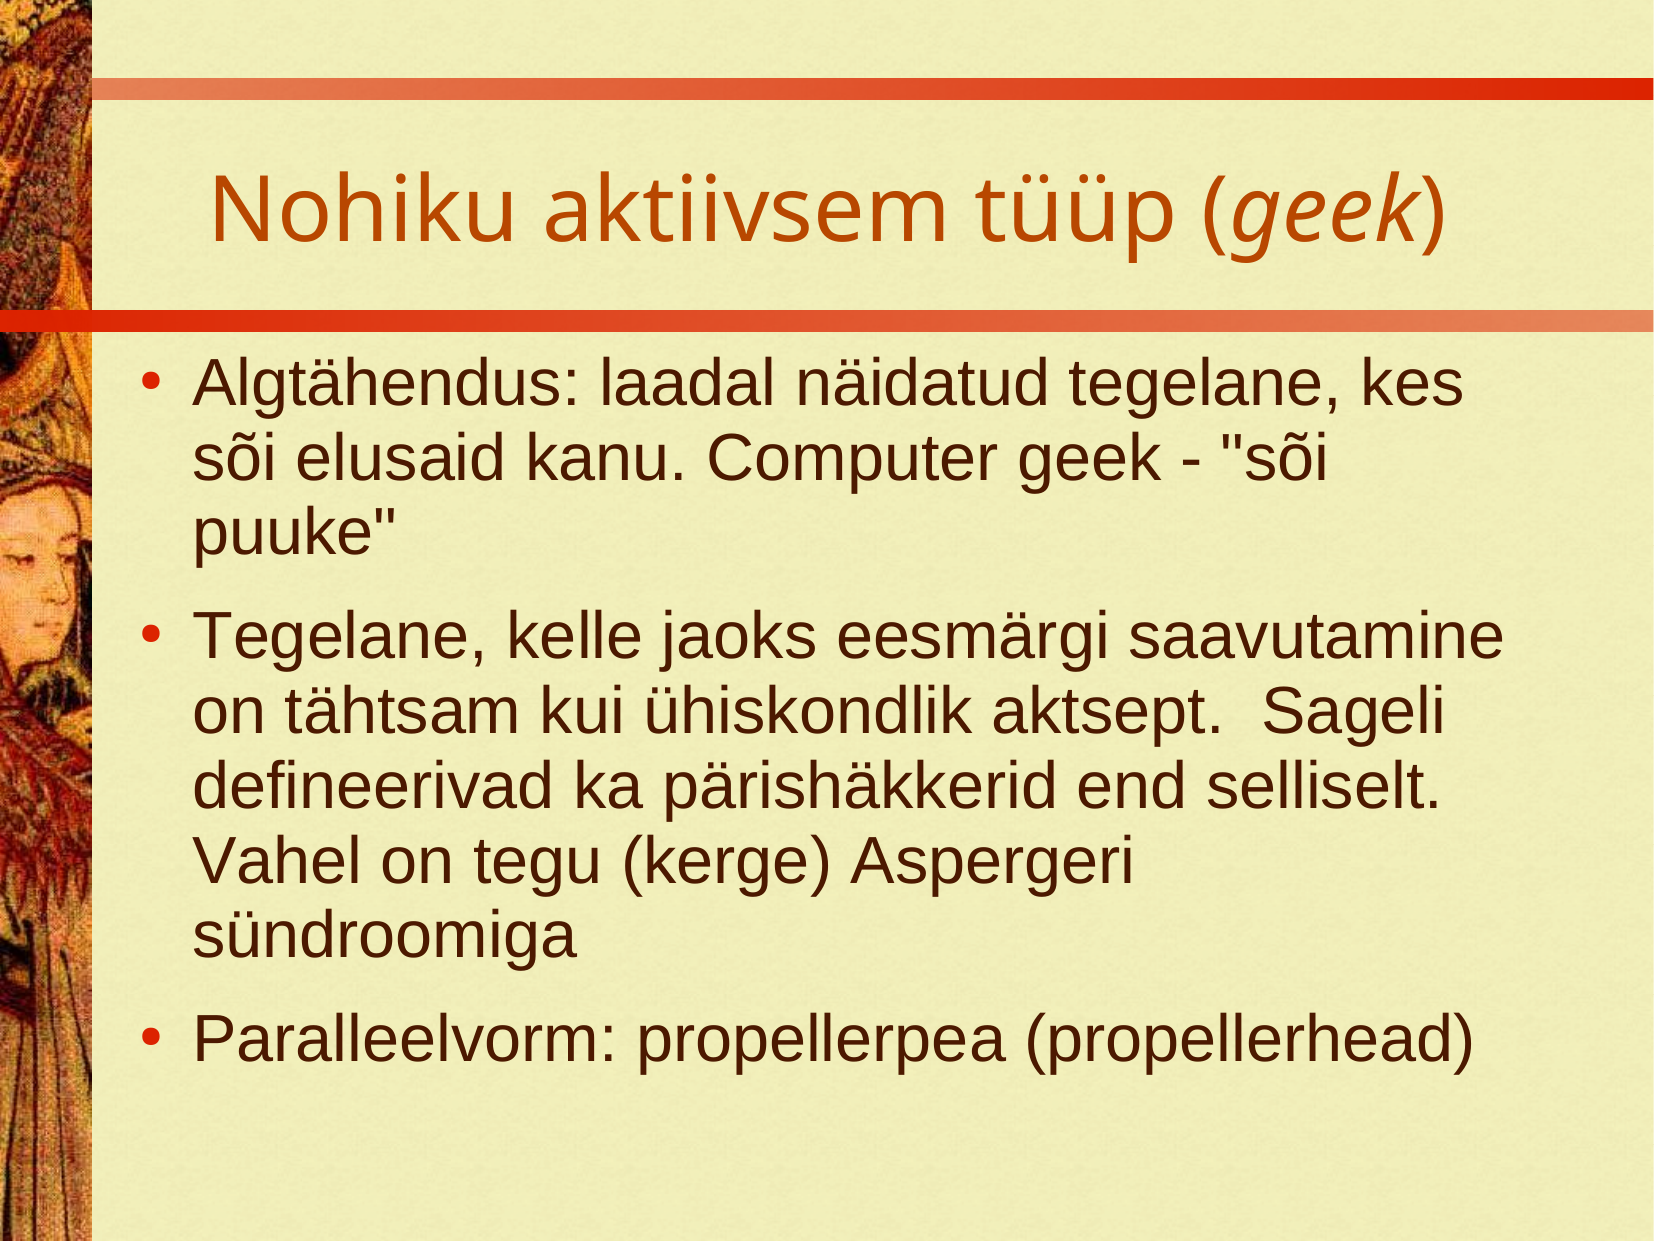

# Nohiku aktiivsem tüüp (geek)
Algtähendus: laadal näidatud tegelane, kes sõi elusaid kanu. Computer geek - "sõi puuke"
Tegelane, kelle jaoks eesmärgi saavutamine on tähtsam kui ühiskondlik aktsept. Sageli defineerivad ka pärishäkkerid end selliselt. Vahel on tegu (kerge) Aspergeri sündroomiga
Paralleelvorm: propellerpea (propellerhead)